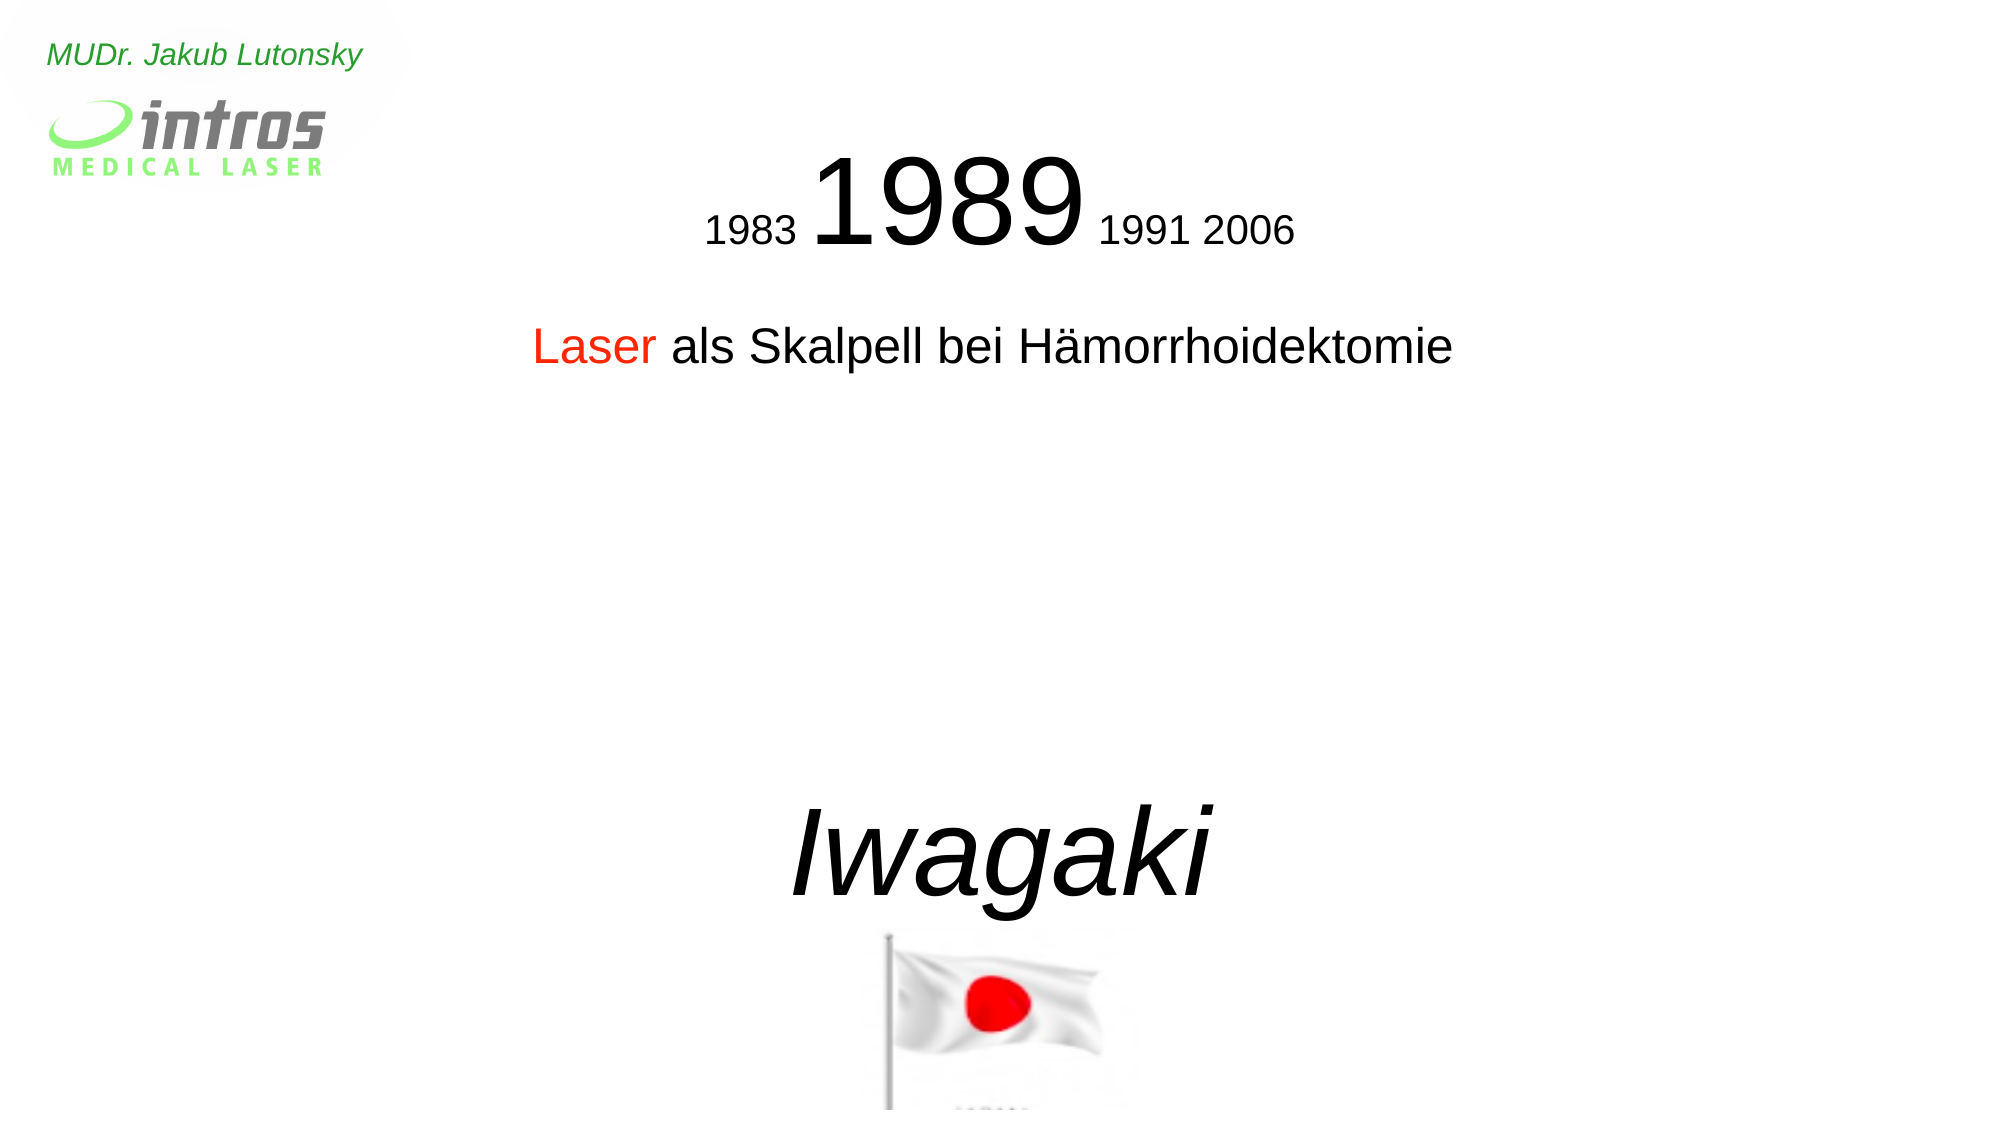

1983 1989 1991 2006
Laser als Skalpell bei Hämorrhoidektomie
Iwagaki